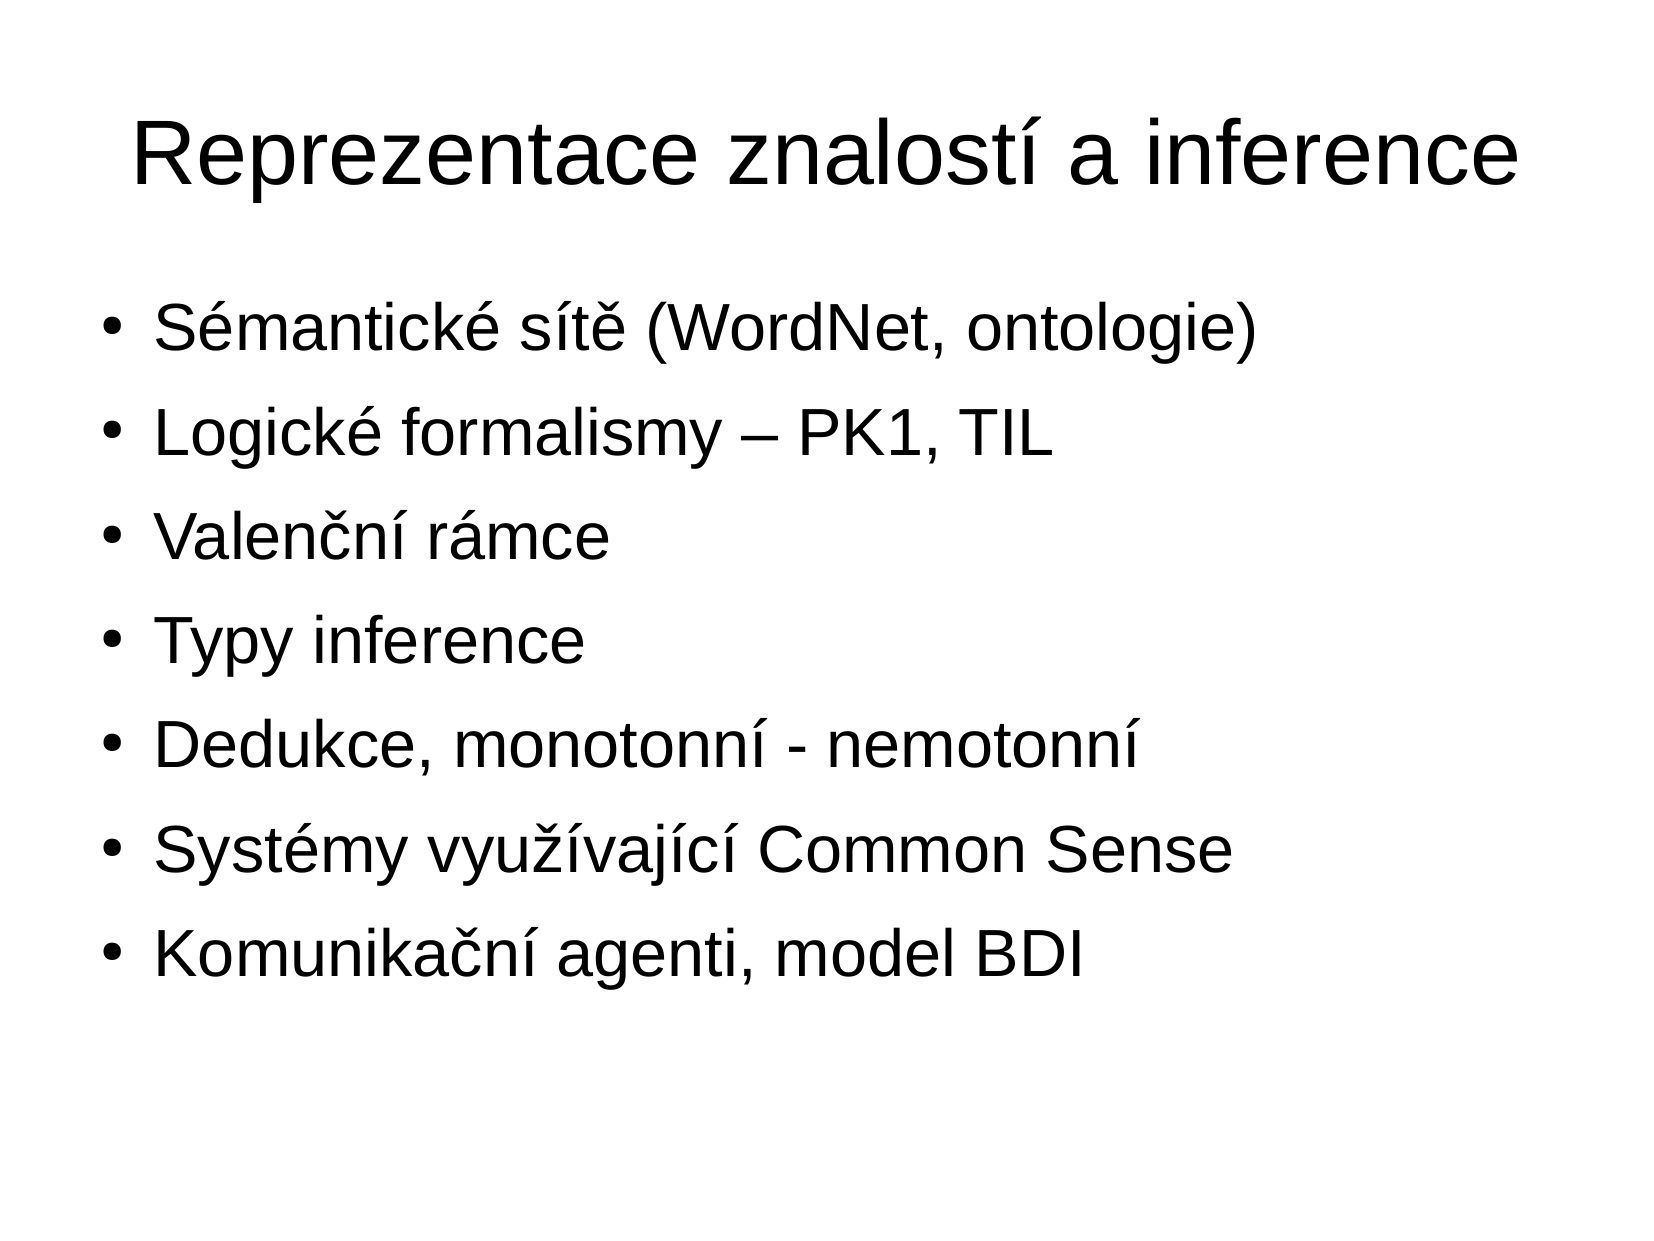

# Reprezentace znalostí a inference
Sémantické sítě (WordNet, ontologie)
Logické formalismy – PK1, TIL
Valenční rámce
Typy inference
Dedukce, monotonní - nemotonní
Systémy využívající Common Sense
Komunikační agenti, model BDI